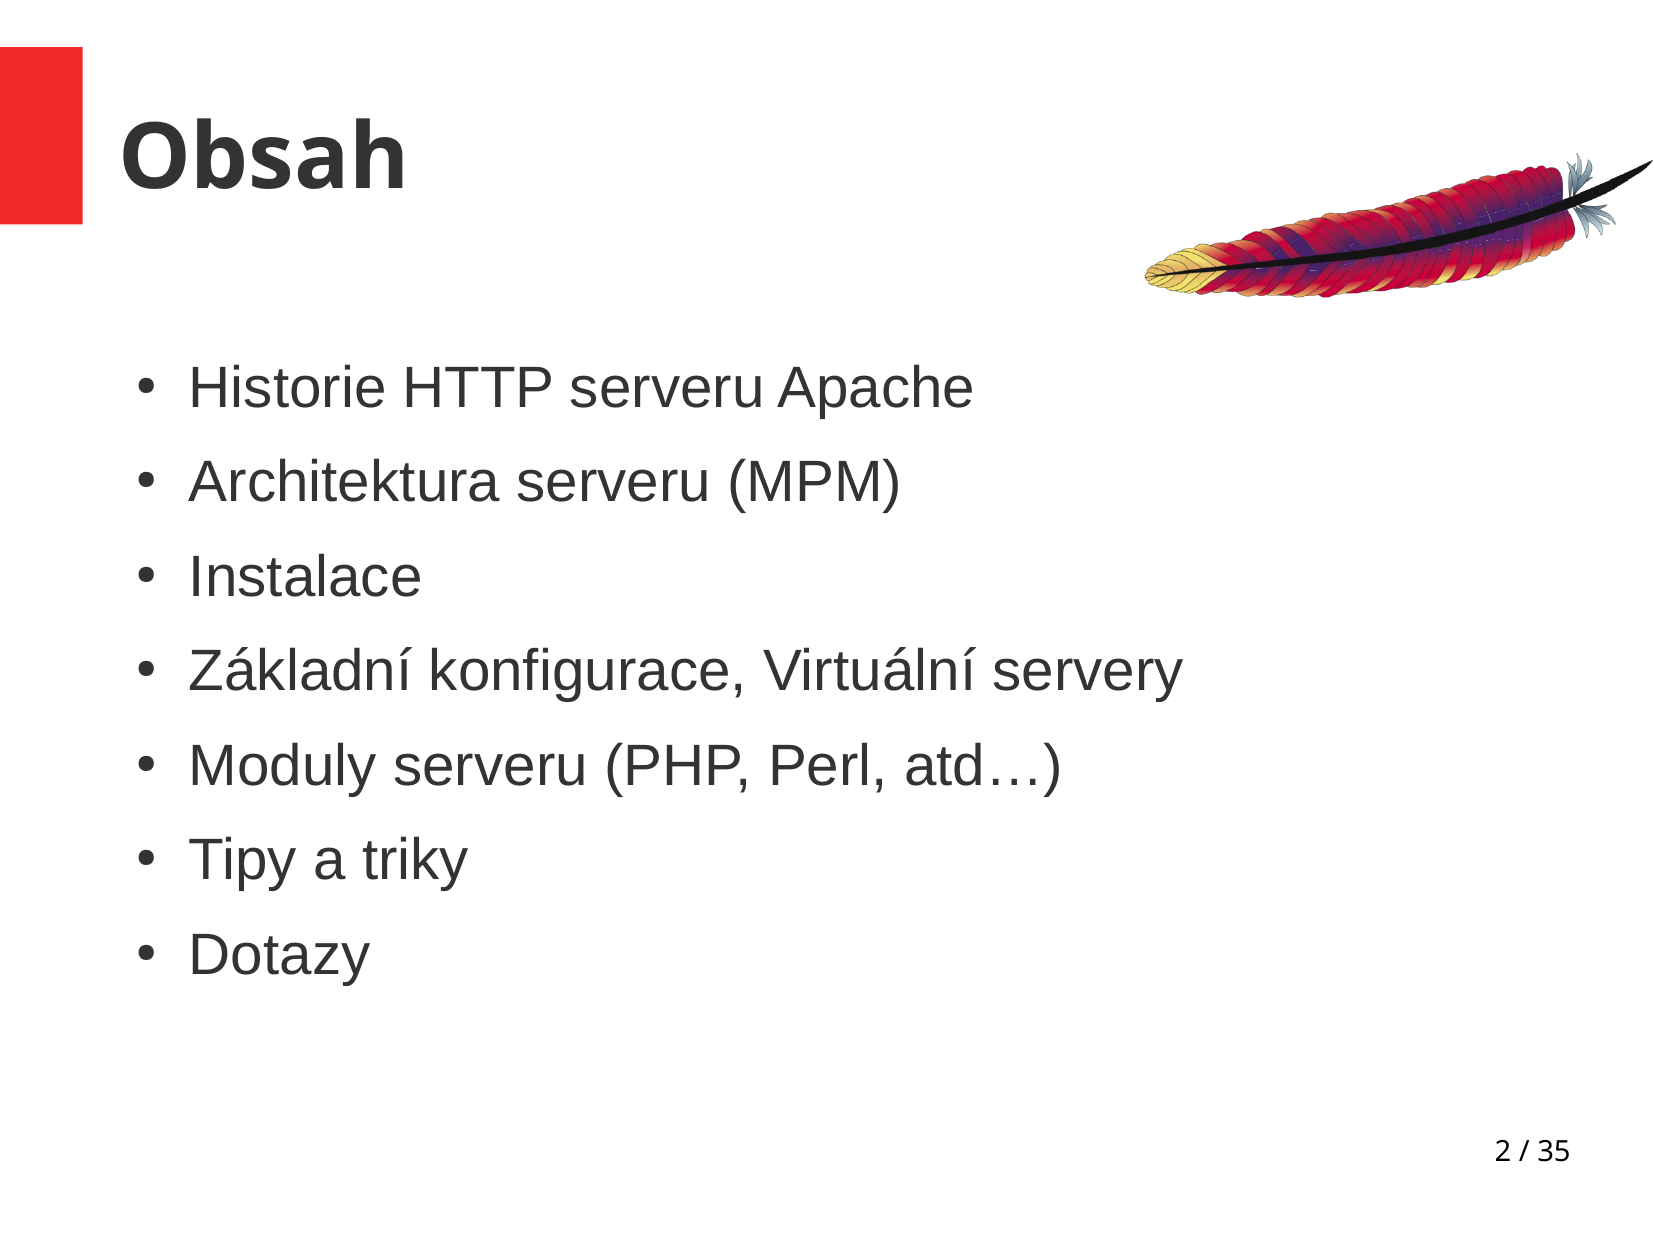

# Obsah
Historie HTTP serveru Apache
Architektura serveru (MPM)
Instalace
Základní konfigurace, Virtuální servery
Moduly serveru (PHP, Perl, atd…)
Tipy a triky
Dotazy
2